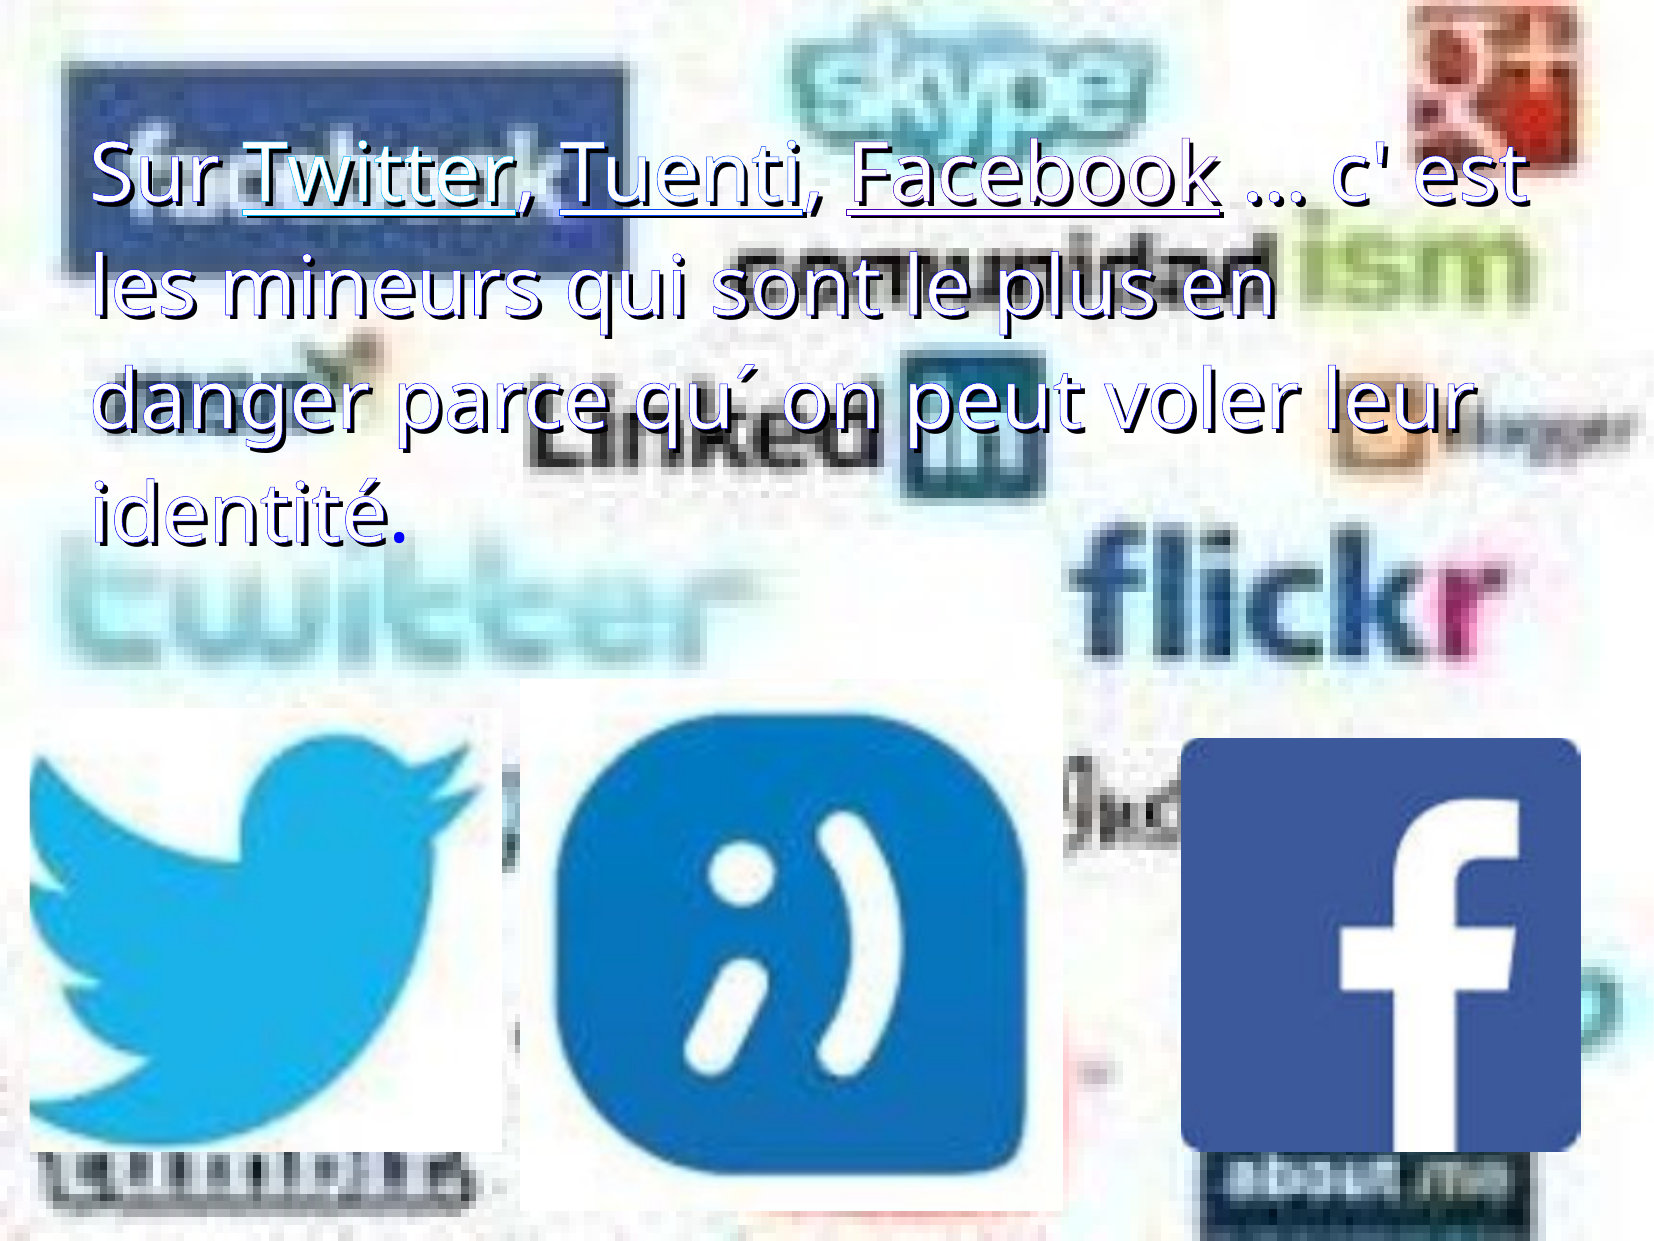

# Sur Twitter, Tuenti, Facebook … c' est les mineurs qui sont le plus en danger parce qu´ on peut voler leur identité.